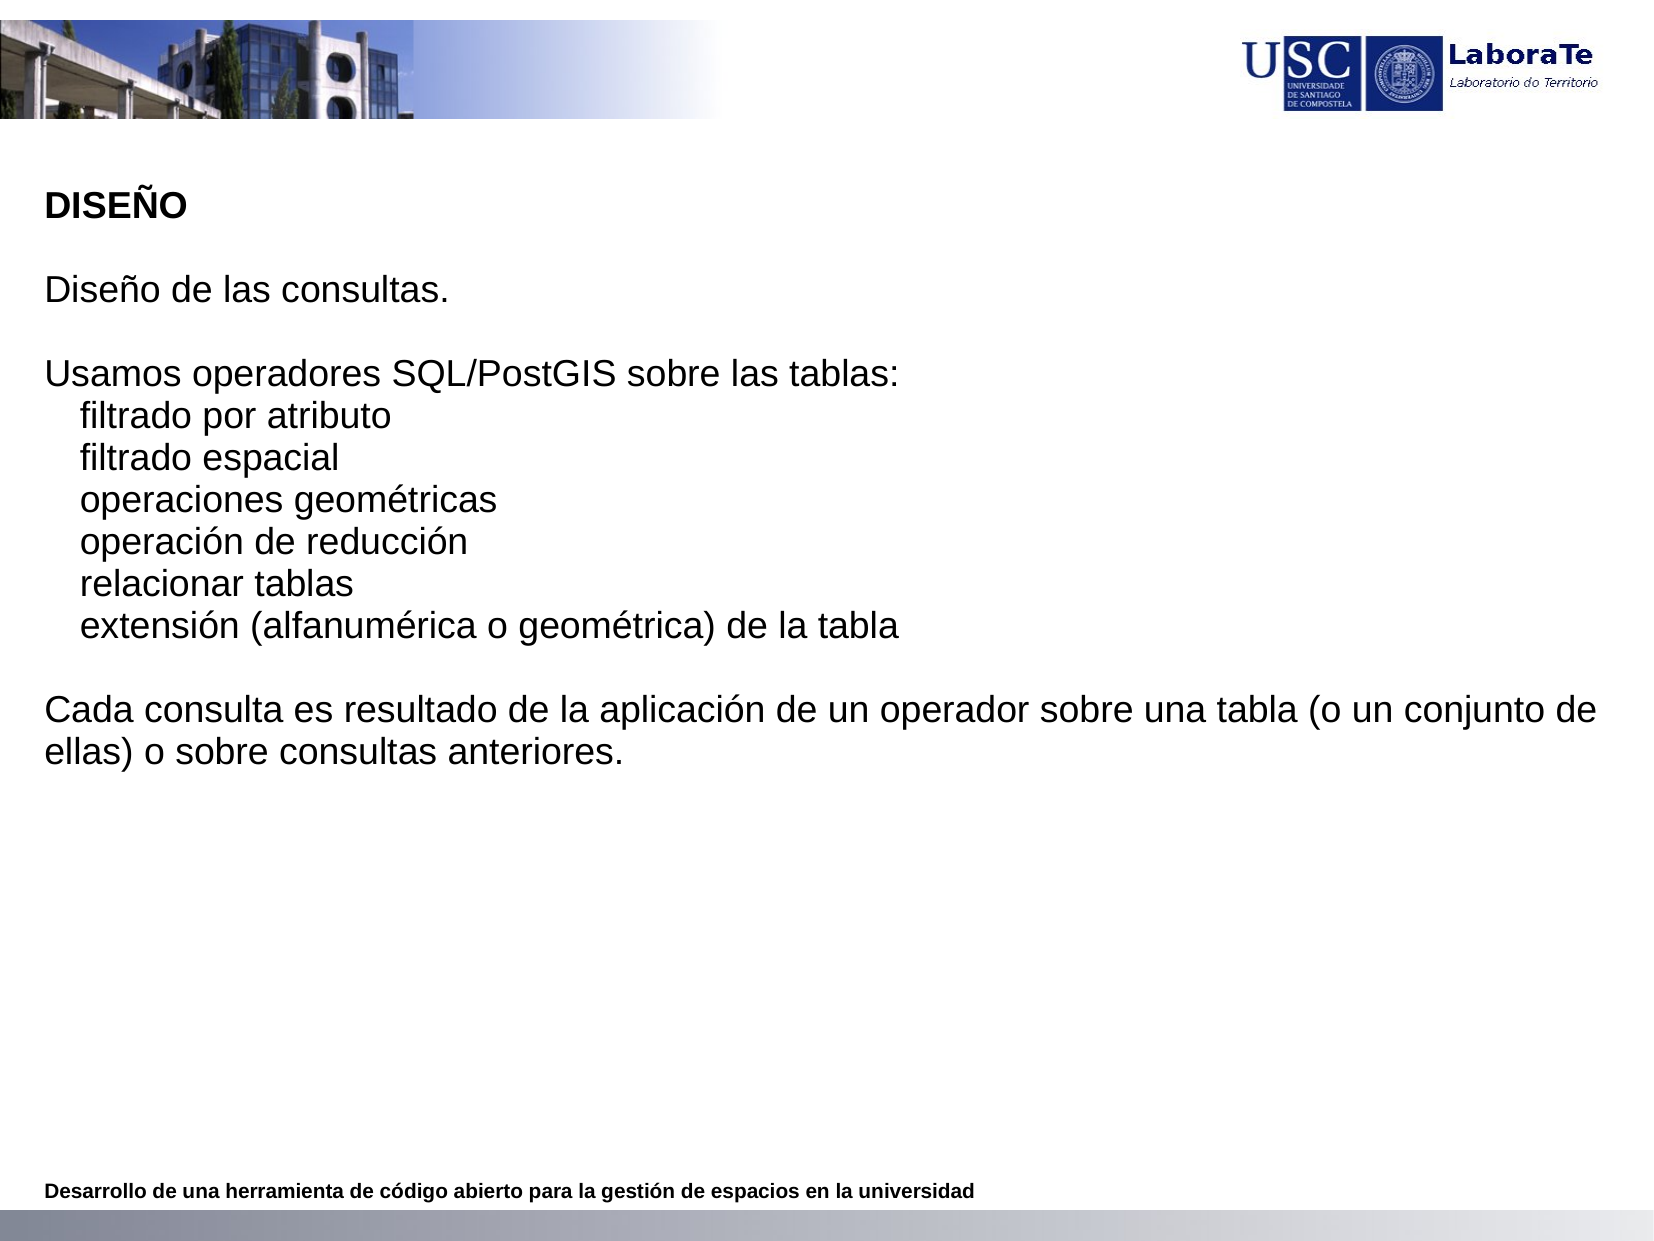

DISEÑO
Diseño de las consultas.
Usamos operadores SQL/PostGIS sobre las tablas:
filtrado por atributo
filtrado espacial
operaciones geométricas
operación de reducción
relacionar tablas
extensión (alfanumérica o geométrica) de la tabla
Cada consulta es resultado de la aplicación de un operador sobre una tabla (o un conjunto de ellas) o sobre consultas anteriores.